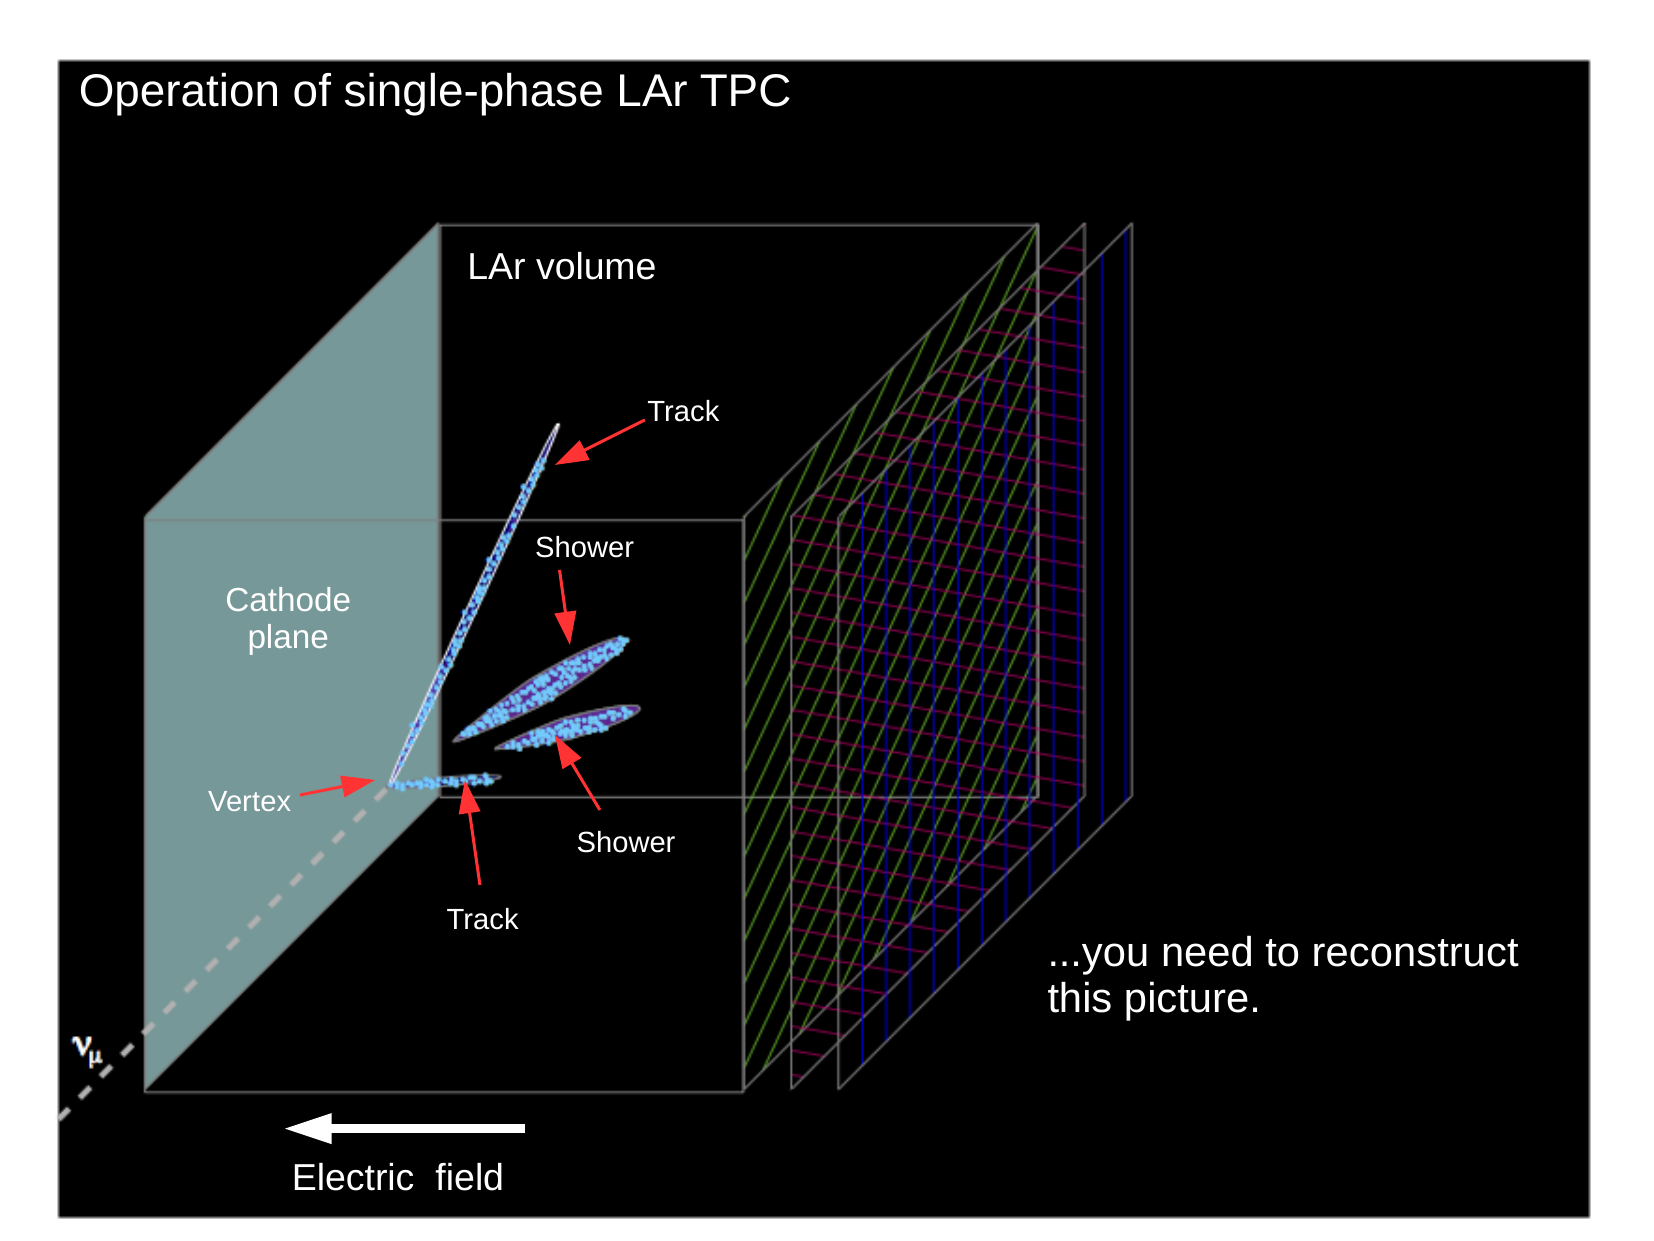

Operation of single-phase LAr TPC
LAr volume
Track
Shower
Cathode
plane
Vertex
Shower
Track
...you need to reconstruct
this picture.
Electric field
95